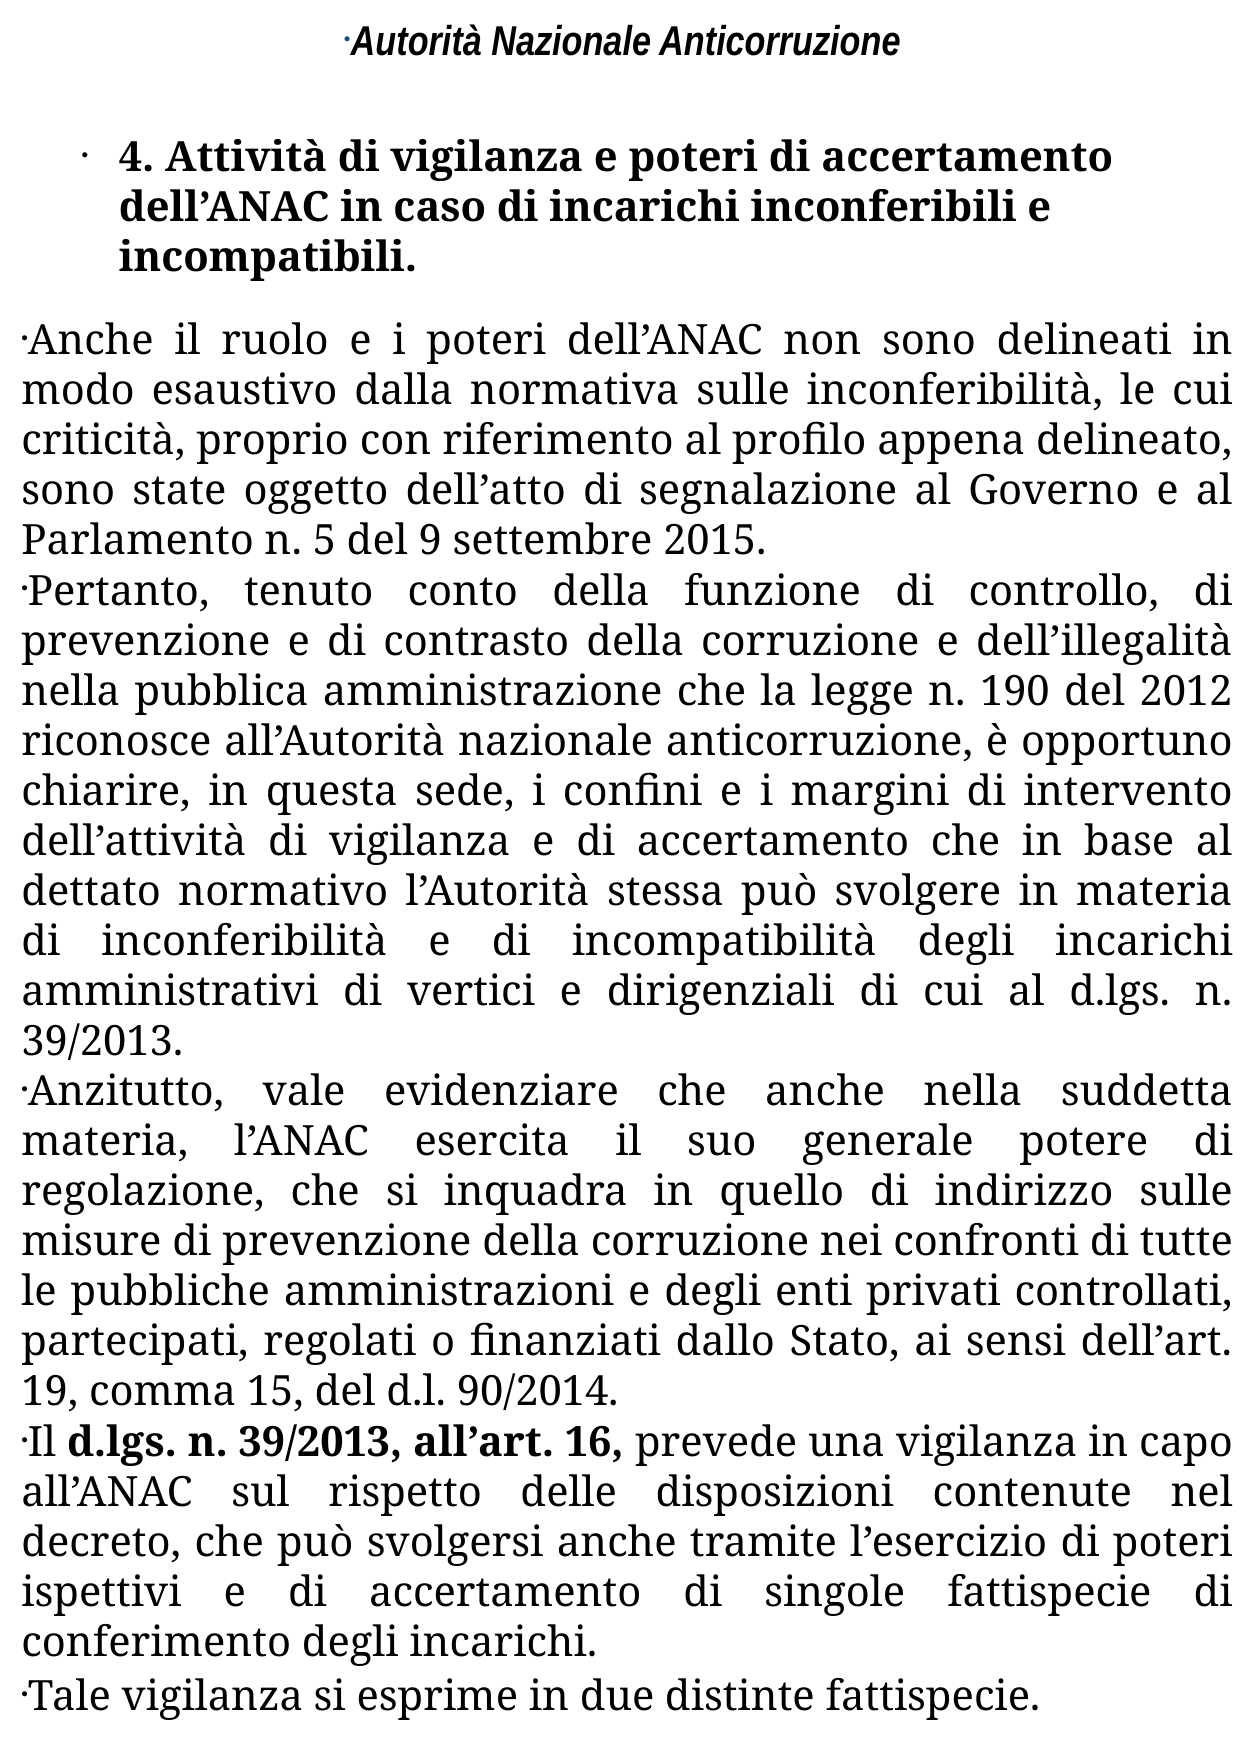

# Autorità Nazionale Anticorruzione
4. Attività di vigilanza e poteri di accertamento dell’ANAC in caso di incarichi inconferibili e incompatibili.
Anche il ruolo e i poteri dell’ANAC non sono delineati in modo esaustivo dalla normativa sulle inconferibilità, le cui criticità, proprio con riferimento al profilo appena delineato, sono state oggetto dell’atto di segnalazione al Governo e al Parlamento n. 5 del 9 settembre 2015.
Pertanto, tenuto conto della funzione di controllo, di prevenzione e di contrasto della corruzione e dell’illegalità nella pubblica amministrazione che la legge n. 190 del 2012 riconosce all’Autorità nazionale anticorruzione, è opportuno chiarire, in questa sede, i confini e i margini di intervento dell’attività di vigilanza e di accertamento che in base al dettato normativo l’Autorità stessa può svolgere in materia di inconferibilità e di incompatibilità degli incarichi amministrativi di vertici e dirigenziali di cui al d.lgs. n. 39/2013.
Anzitutto, vale evidenziare che anche nella suddetta materia, l’ANAC esercita il suo generale potere di regolazione, che si inquadra in quello di indirizzo sulle misure di prevenzione della corruzione nei confronti di tutte le pubbliche amministrazioni e degli enti privati controllati, partecipati, regolati o finanziati dallo Stato, ai sensi dell’art. 19, comma 15, del d.l. 90/2014.
Il d.lgs. n. 39/2013, all’art. 16, prevede una vigilanza in capo all’ANAC sul rispetto delle disposizioni contenute nel decreto, che può svolgersi anche tramite l’esercizio di poteri ispettivi e di accertamento di singole fattispecie di conferimento degli incarichi.
Tale vigilanza si esprime in due distinte fattispecie.